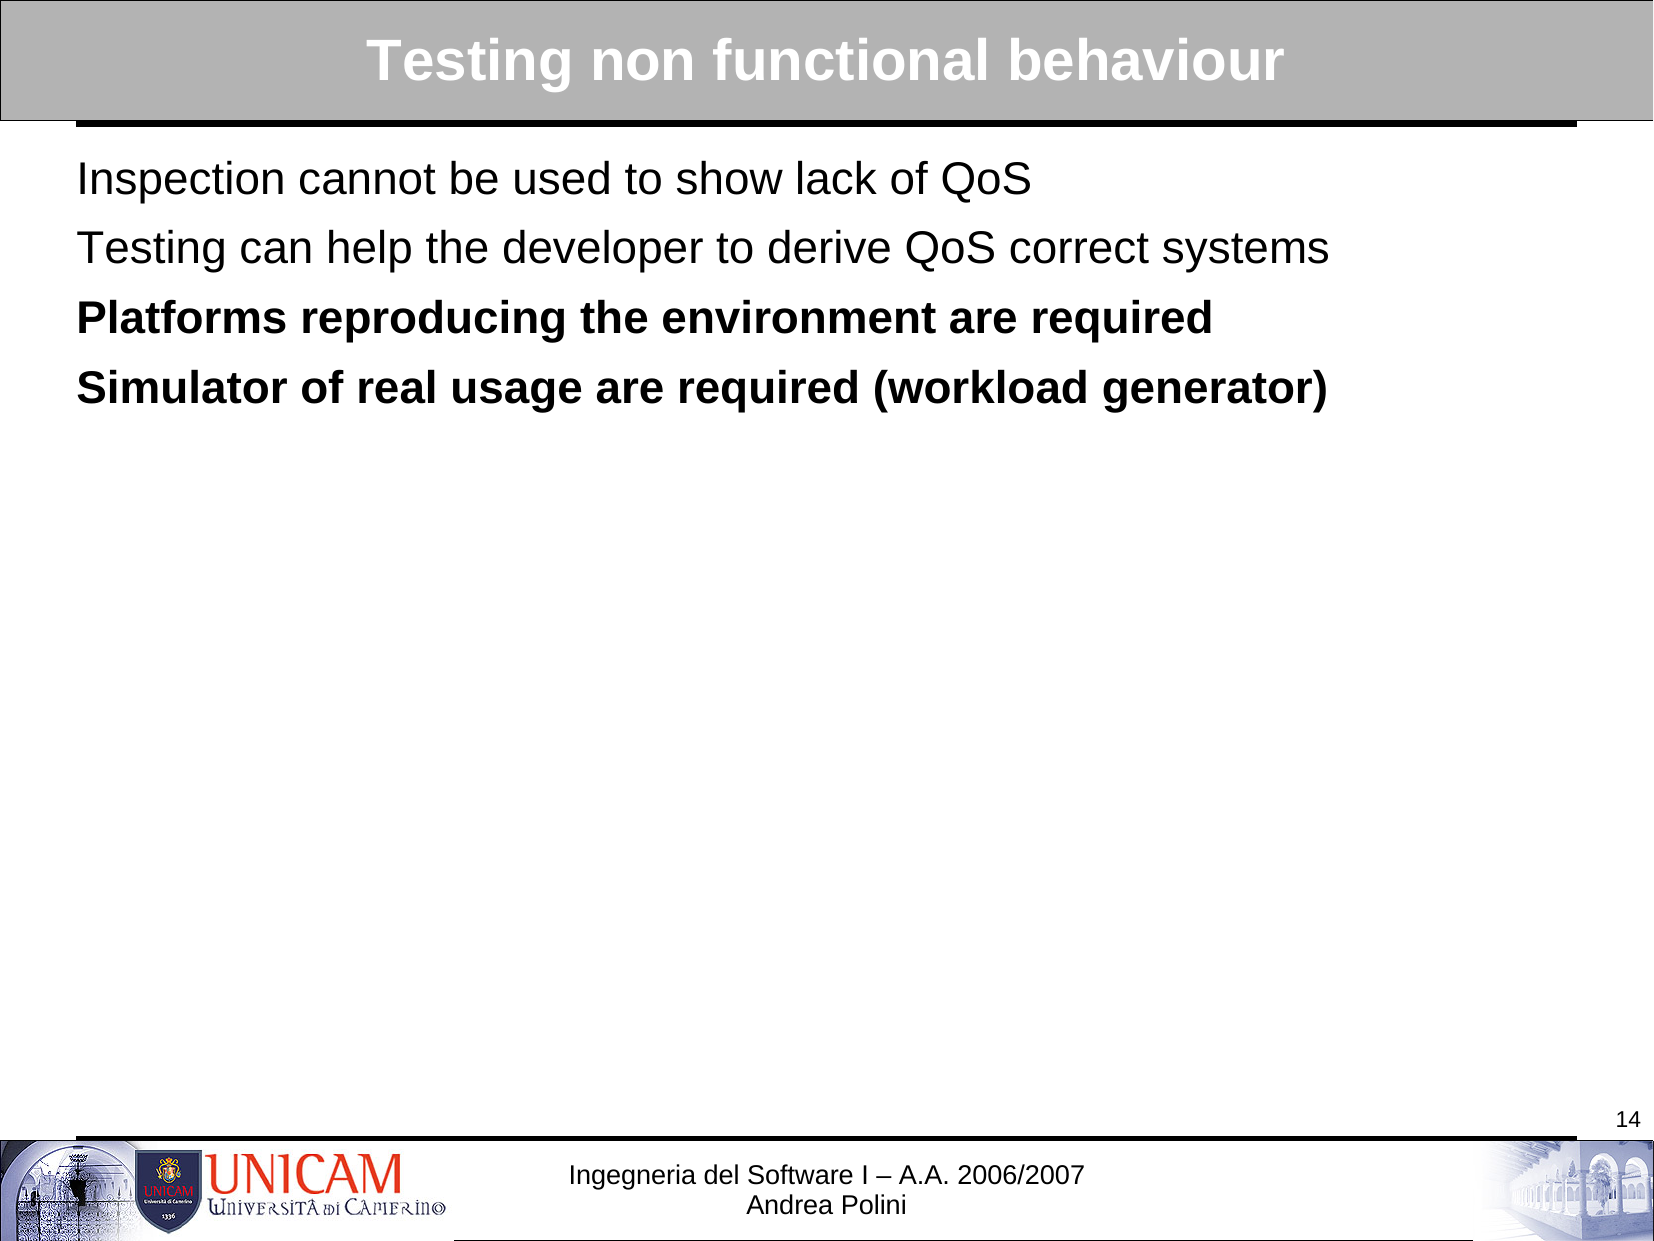

# Testing non functional behaviour
Inspection cannot be used to show lack of QoS
Testing can help the developer to derive QoS correct systems
Platforms reproducing the environment are required
Simulator of real usage are required (workload generator)
14